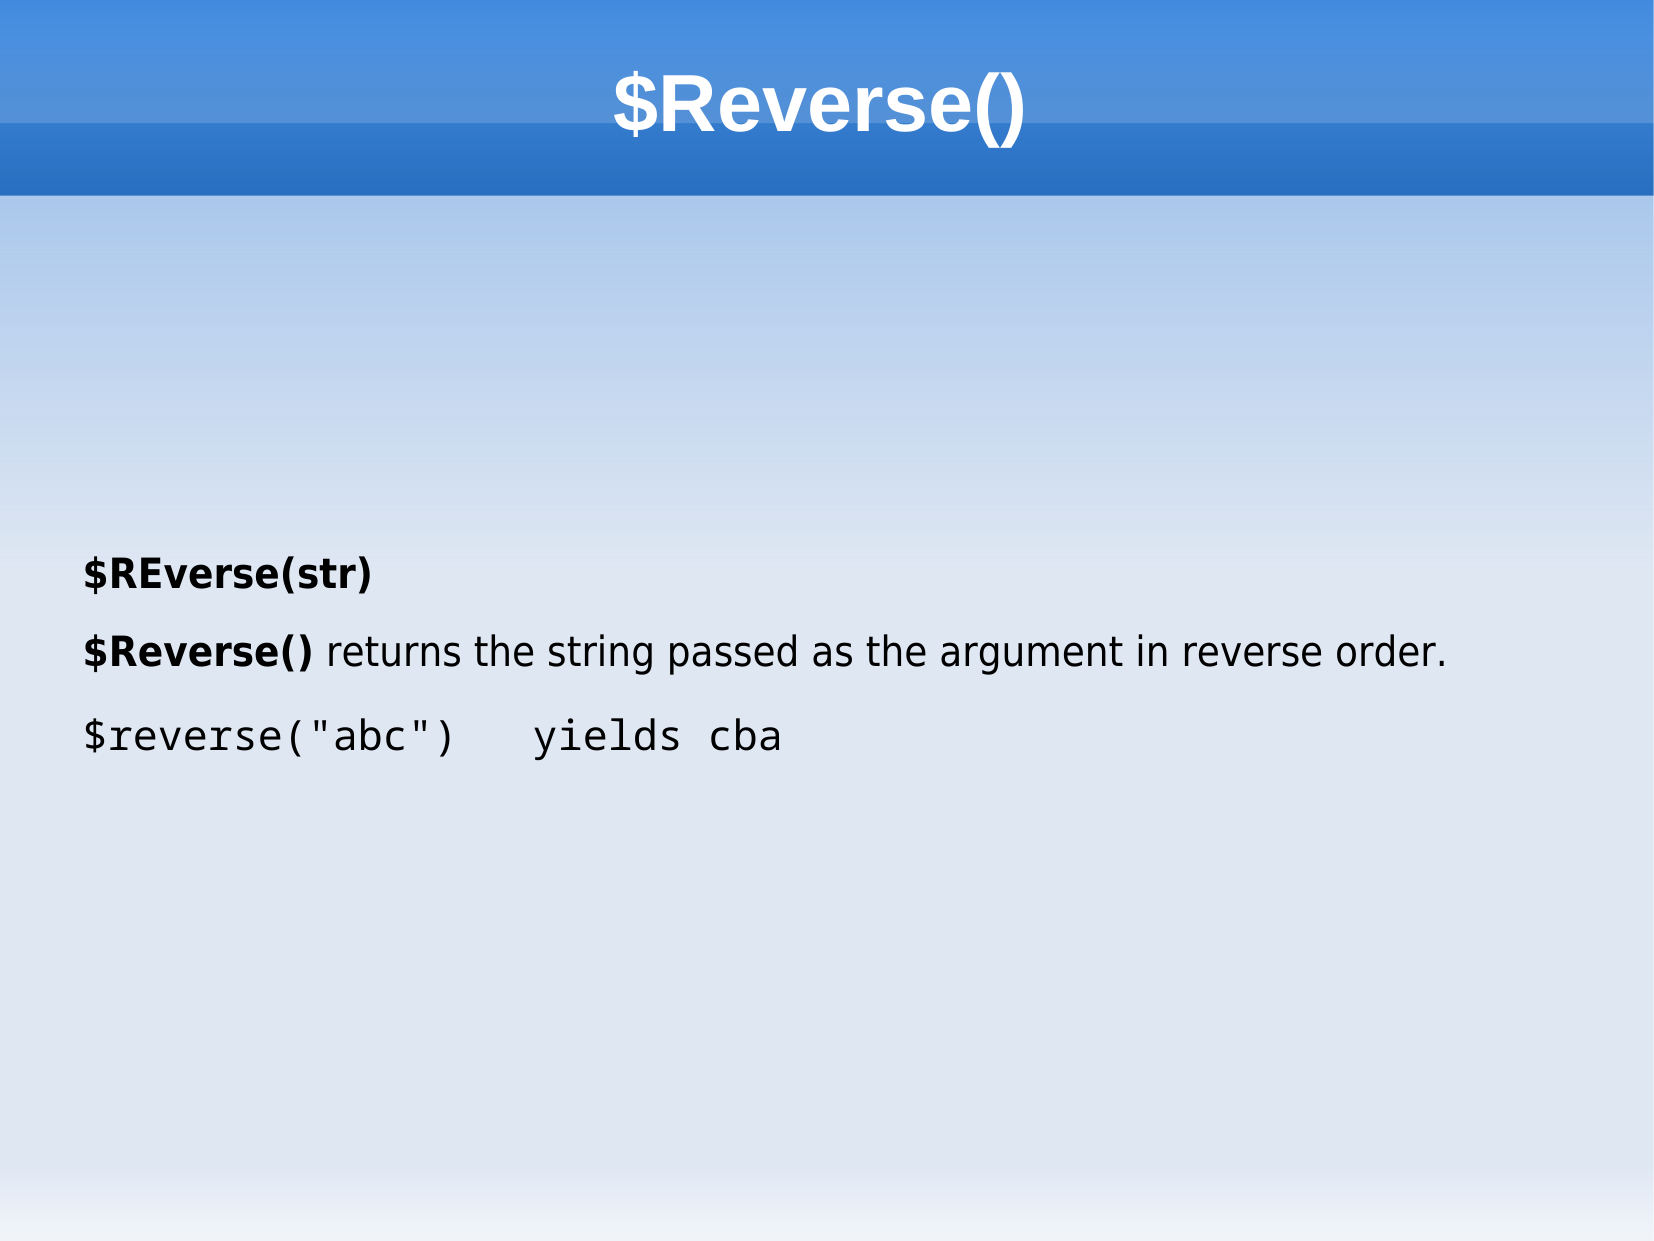

# $Reverse()
$REverse(str)
$Reverse() returns the string passed as the argument in reverse order.
$reverse("abc")	yields cba